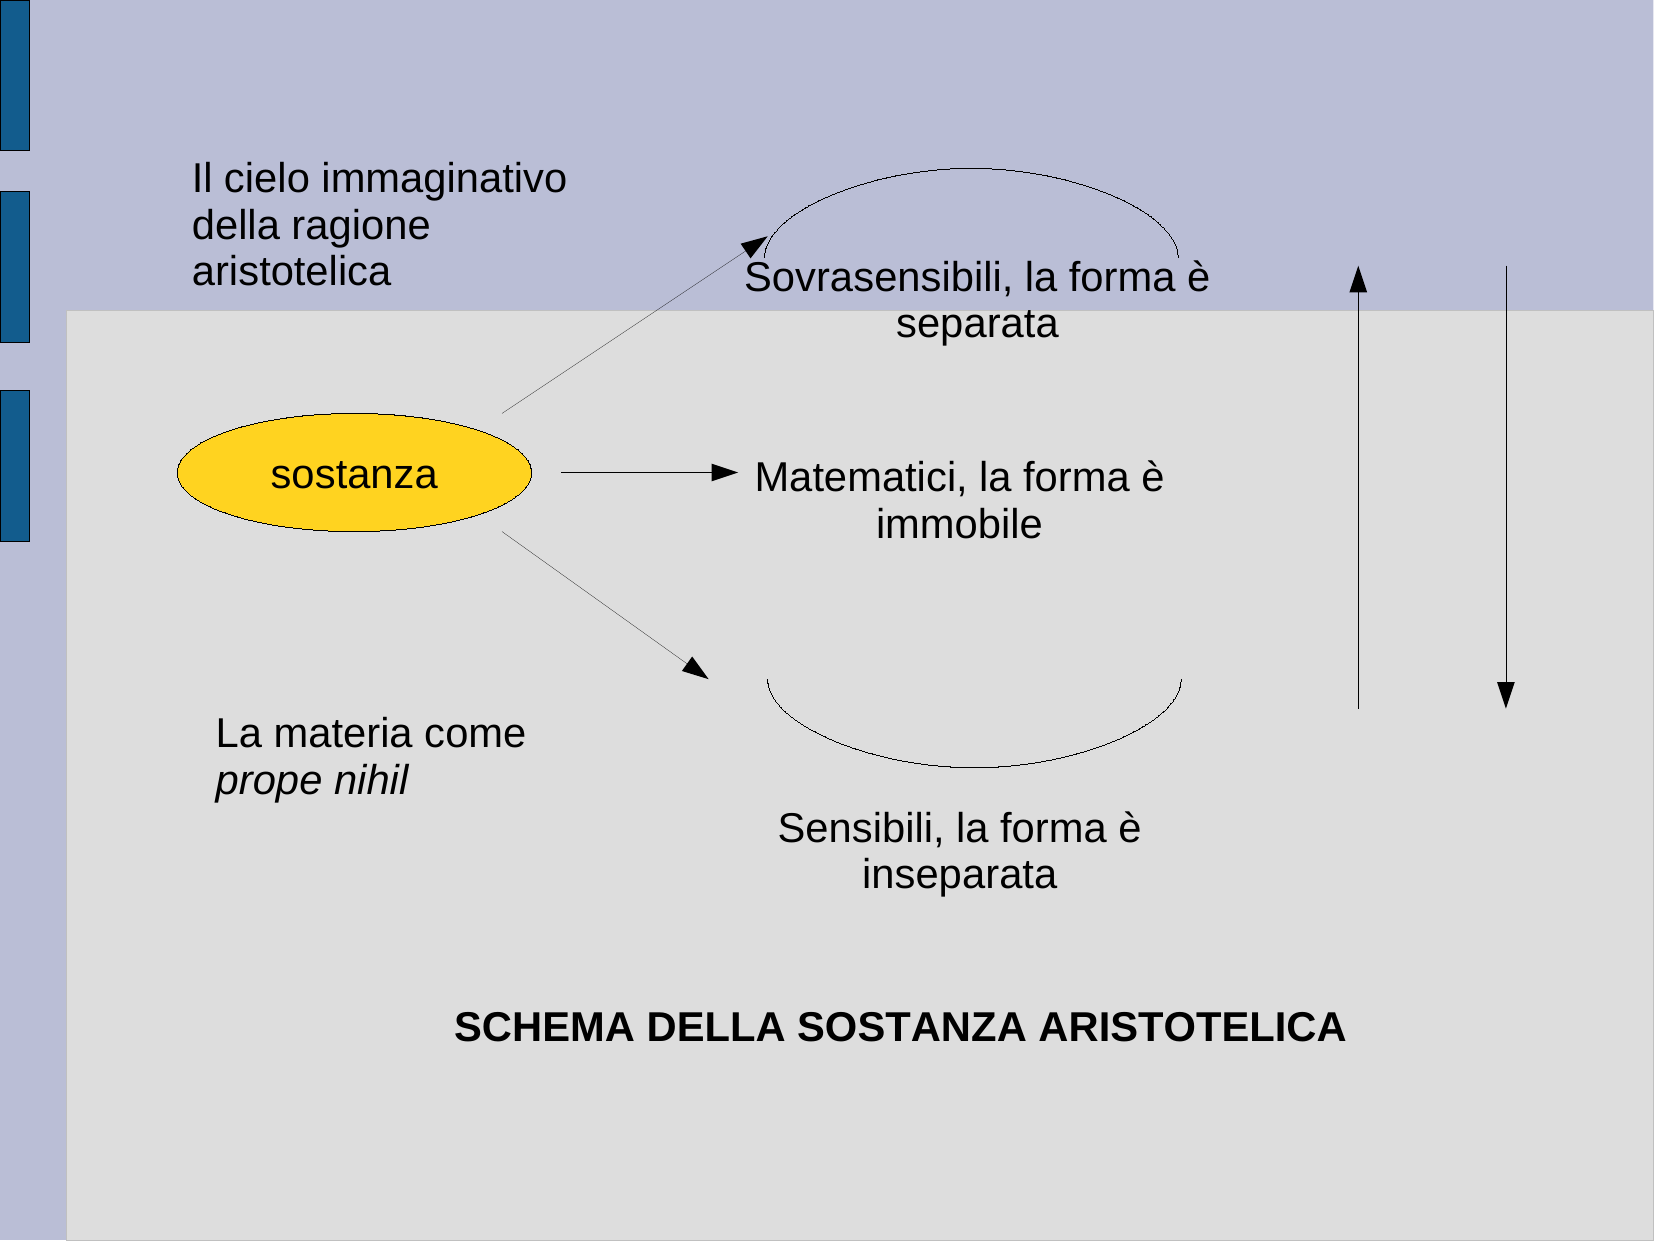

#
Il cielo immaginativo della ragione aristotelica
Sovrasensibili, la forma è separata
sostanza
Matematici, la forma è immobile
La materia come prope nihil
Sensibili, la forma è inseparata
SCHEMA DELLA SOSTANZA ARISTOTELICA